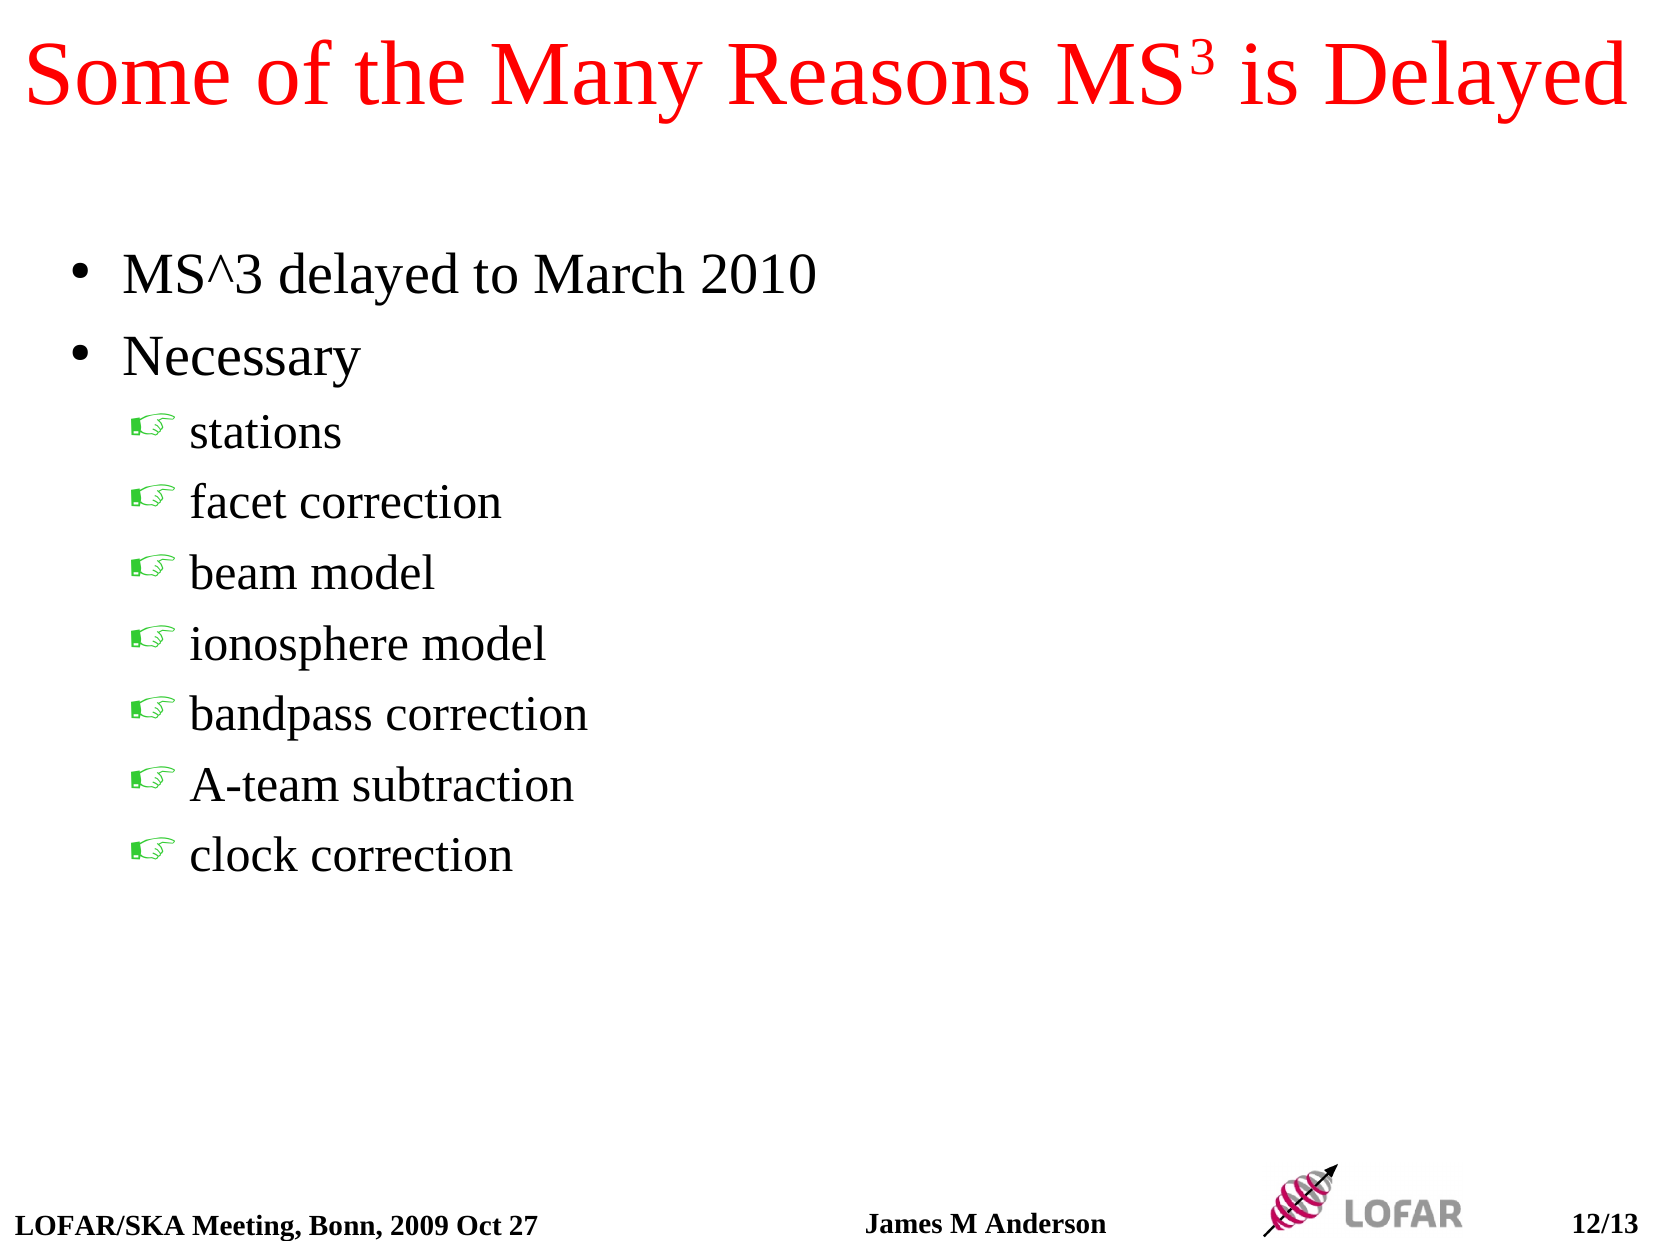

Some of the Many Reasons MS3 is Delayed
# MS^3 delayed to March 2010
Necessary
 stations
 facet correction
 beam model
 ionosphere model
 bandpass correction
 A-team subtraction
 clock correction